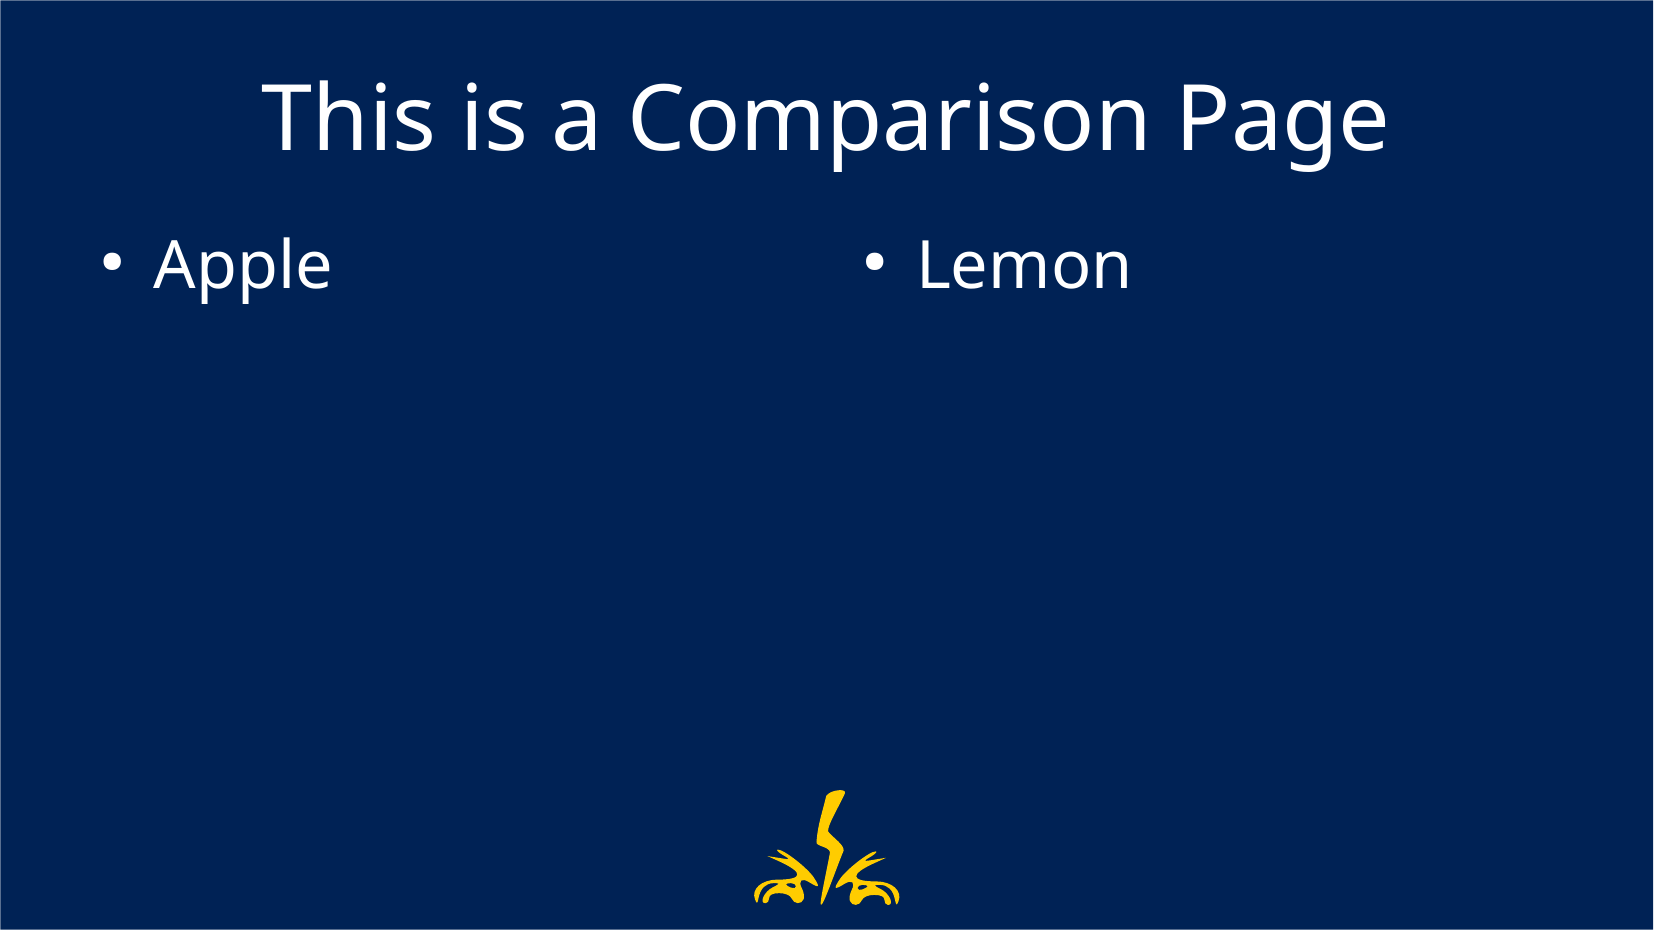

# This is a Comparison Page
Apple
Lemon